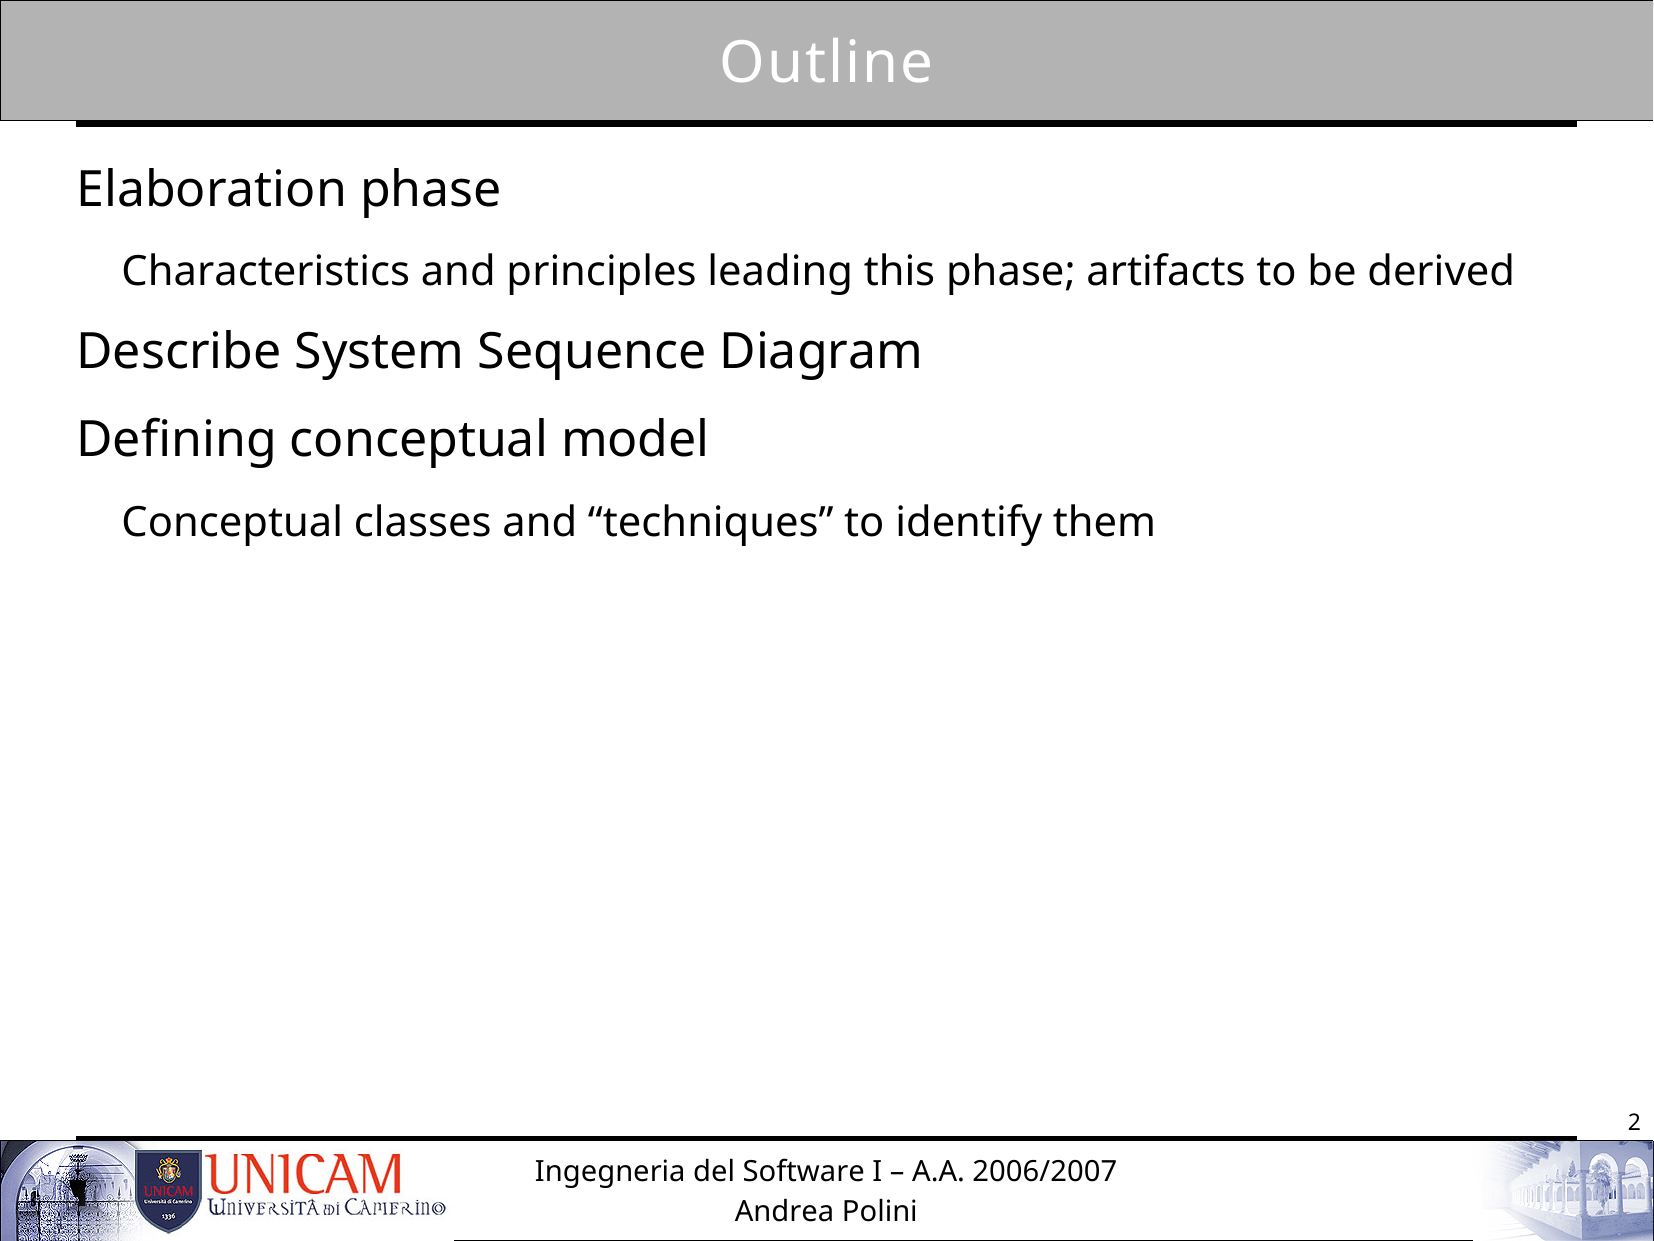

# Outline
Elaboration phase
Characteristics and principles leading this phase; artifacts to be derived
Describe System Sequence Diagram
Defining conceptual model
Conceptual classes and “techniques” to identify them
2